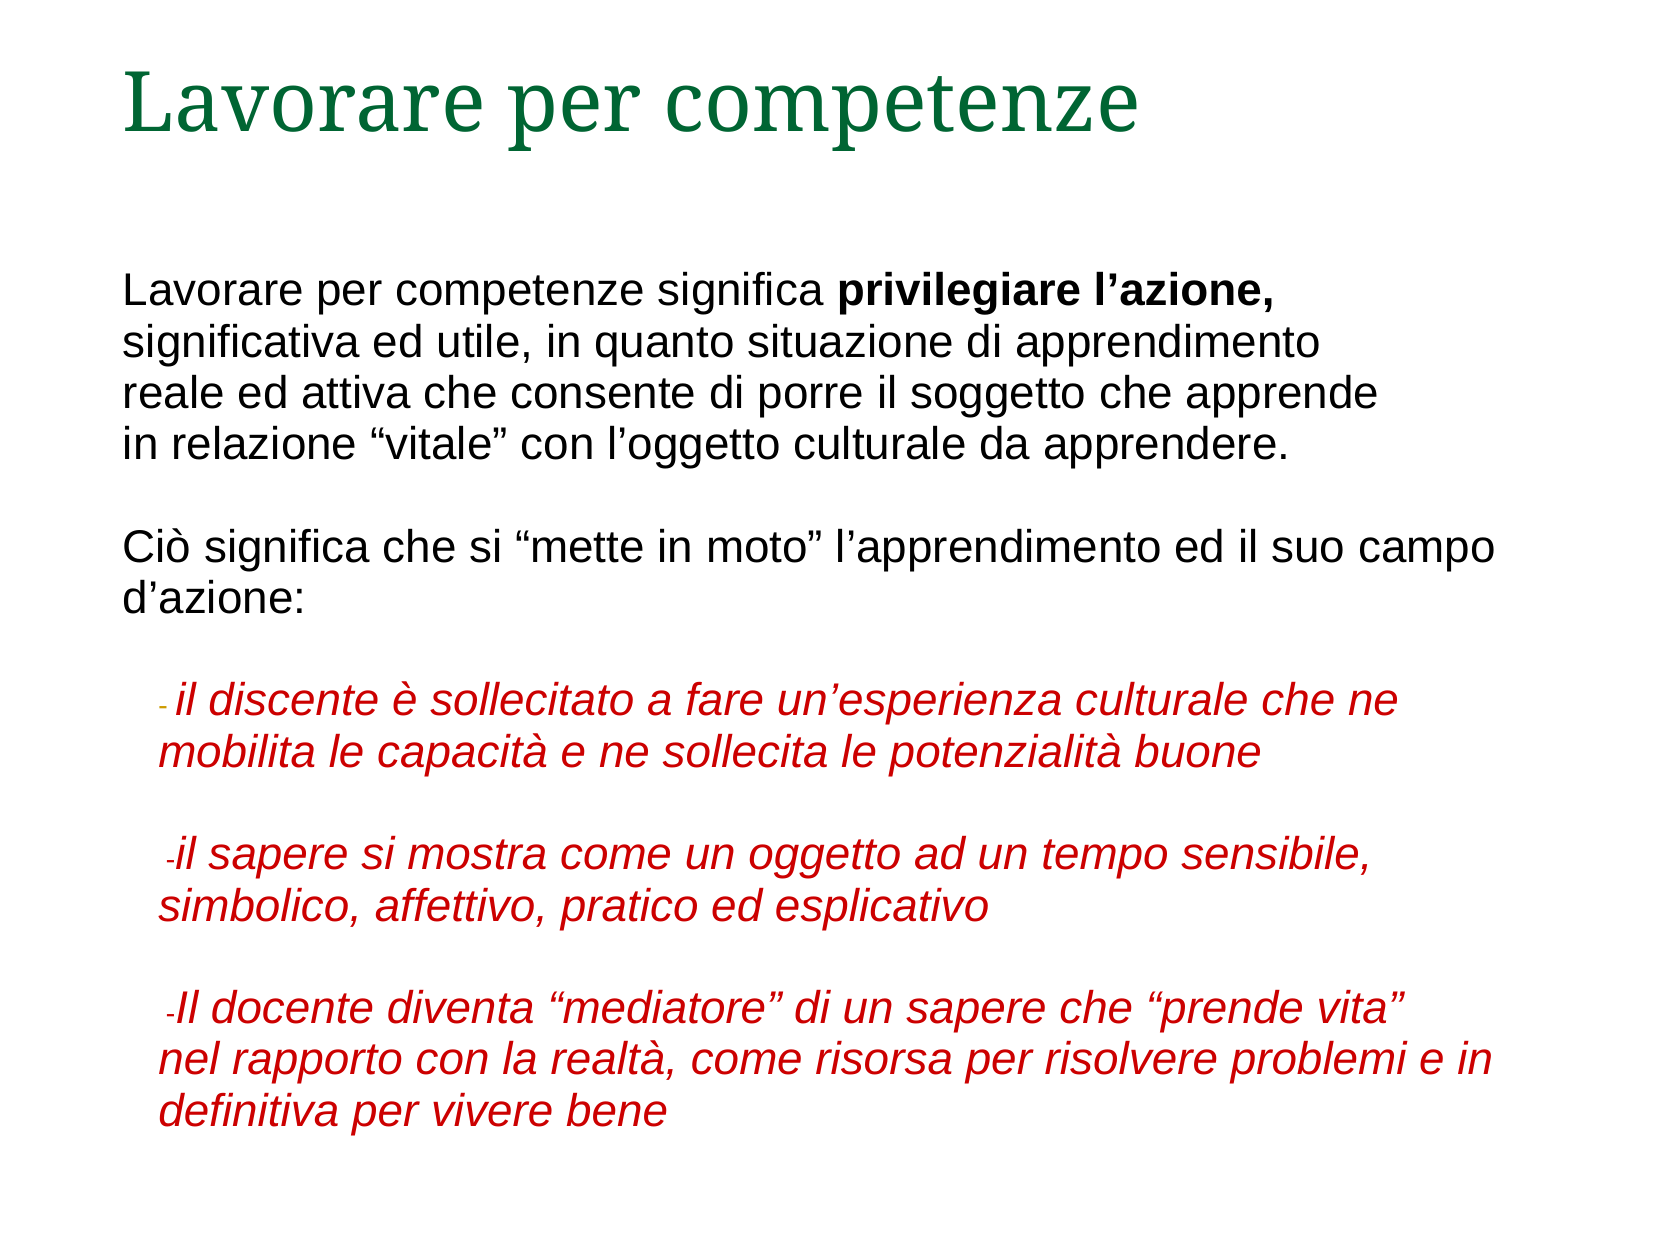

Lavorare per competenze
Lavorare per competenze significa privilegiare l’azione,
significativa ed utile, in quanto situazione di apprendimento
reale ed attiva che consente di porre il soggetto che apprende
in relazione “vitale” con l’oggetto culturale da apprendere.
Ciò significa che si “mette in moto” l’apprendimento ed il suo campo
d’azione:
- il discente è sollecitato a fare un’esperienza culturale che ne
mobilita le capacità e ne sollecita le potenzialità buone
 -il sapere si mostra come un oggetto ad un tempo sensibile,
simbolico, affettivo, pratico ed esplicativo
 -Il docente diventa “mediatore” di un sapere che “prende vita”
nel rapporto con la realtà, come risorsa per risolvere problemi e in definitiva per vivere bene